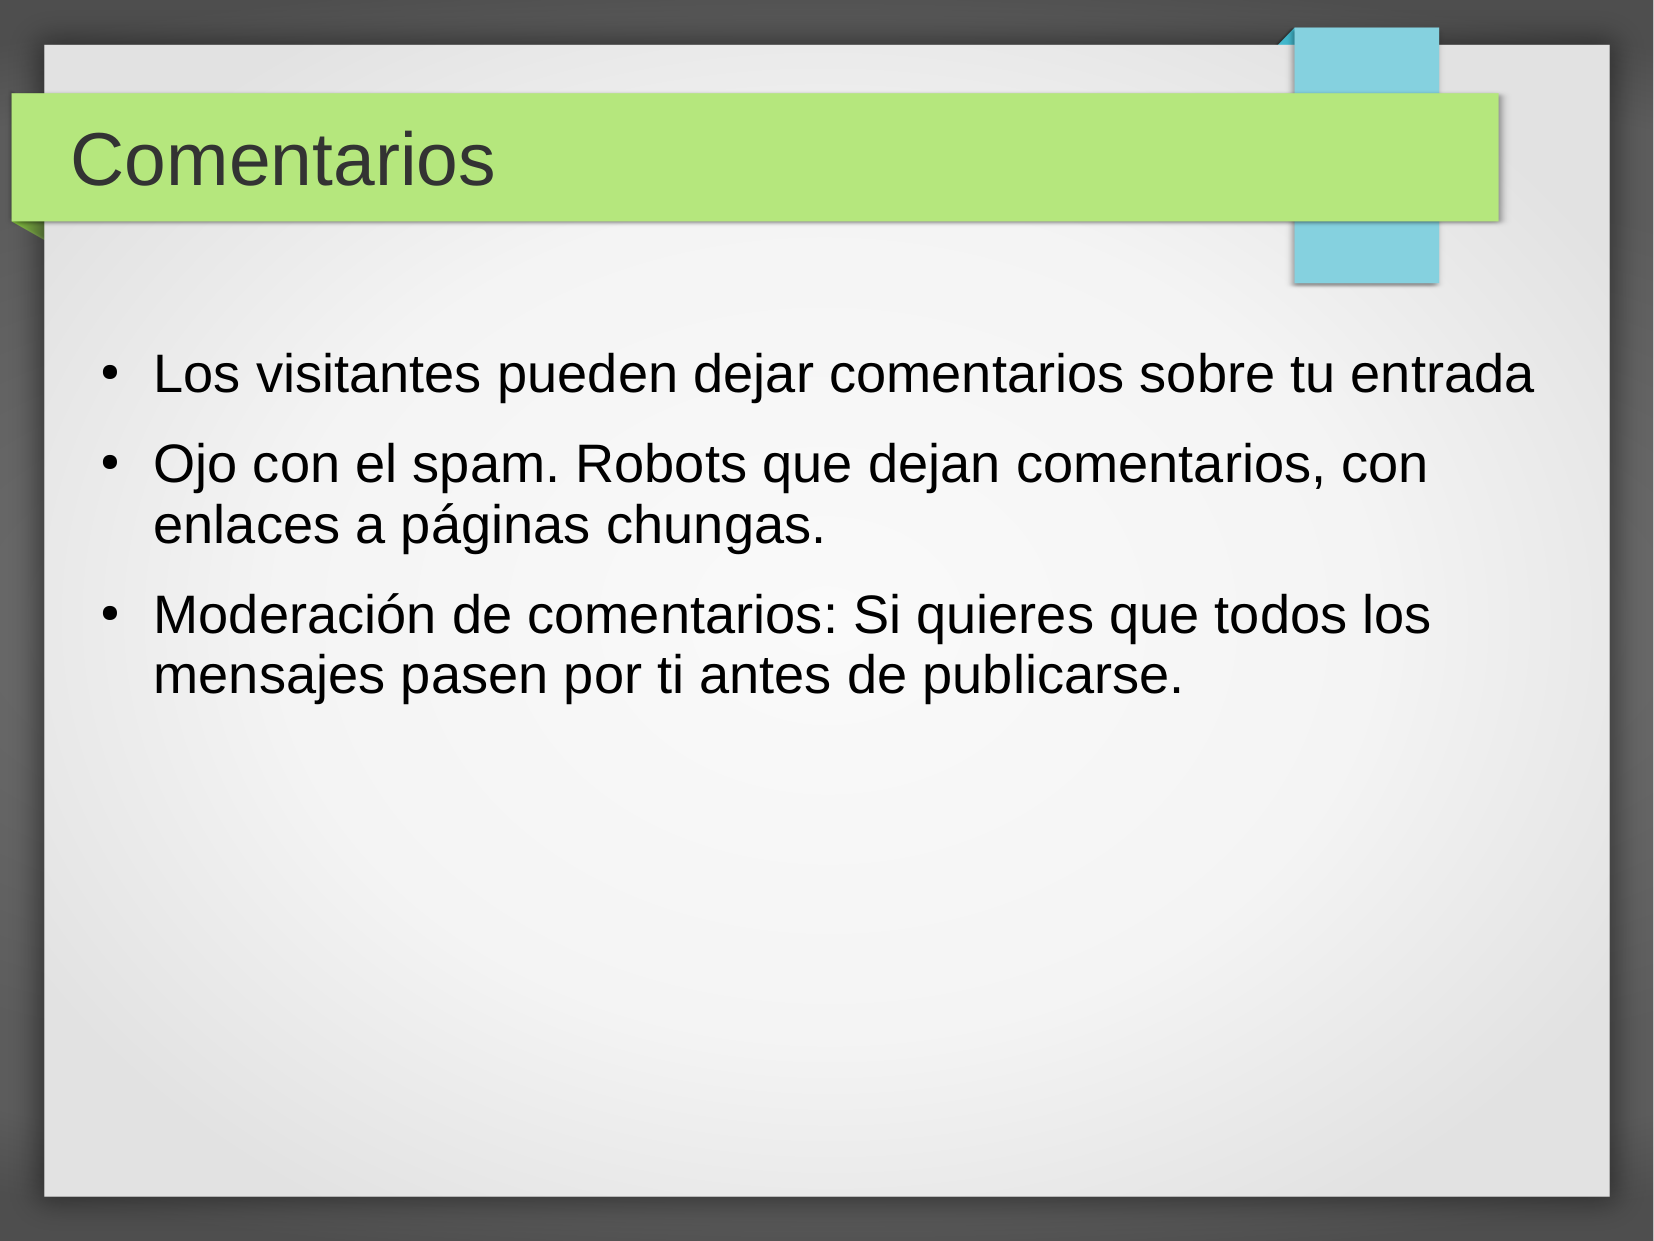

# Comentarios
Los visitantes pueden dejar comentarios sobre tu entrada
Ojo con el spam. Robots que dejan comentarios, con enlaces a páginas chungas.
Moderación de comentarios: Si quieres que todos los mensajes pasen por ti antes de publicarse.